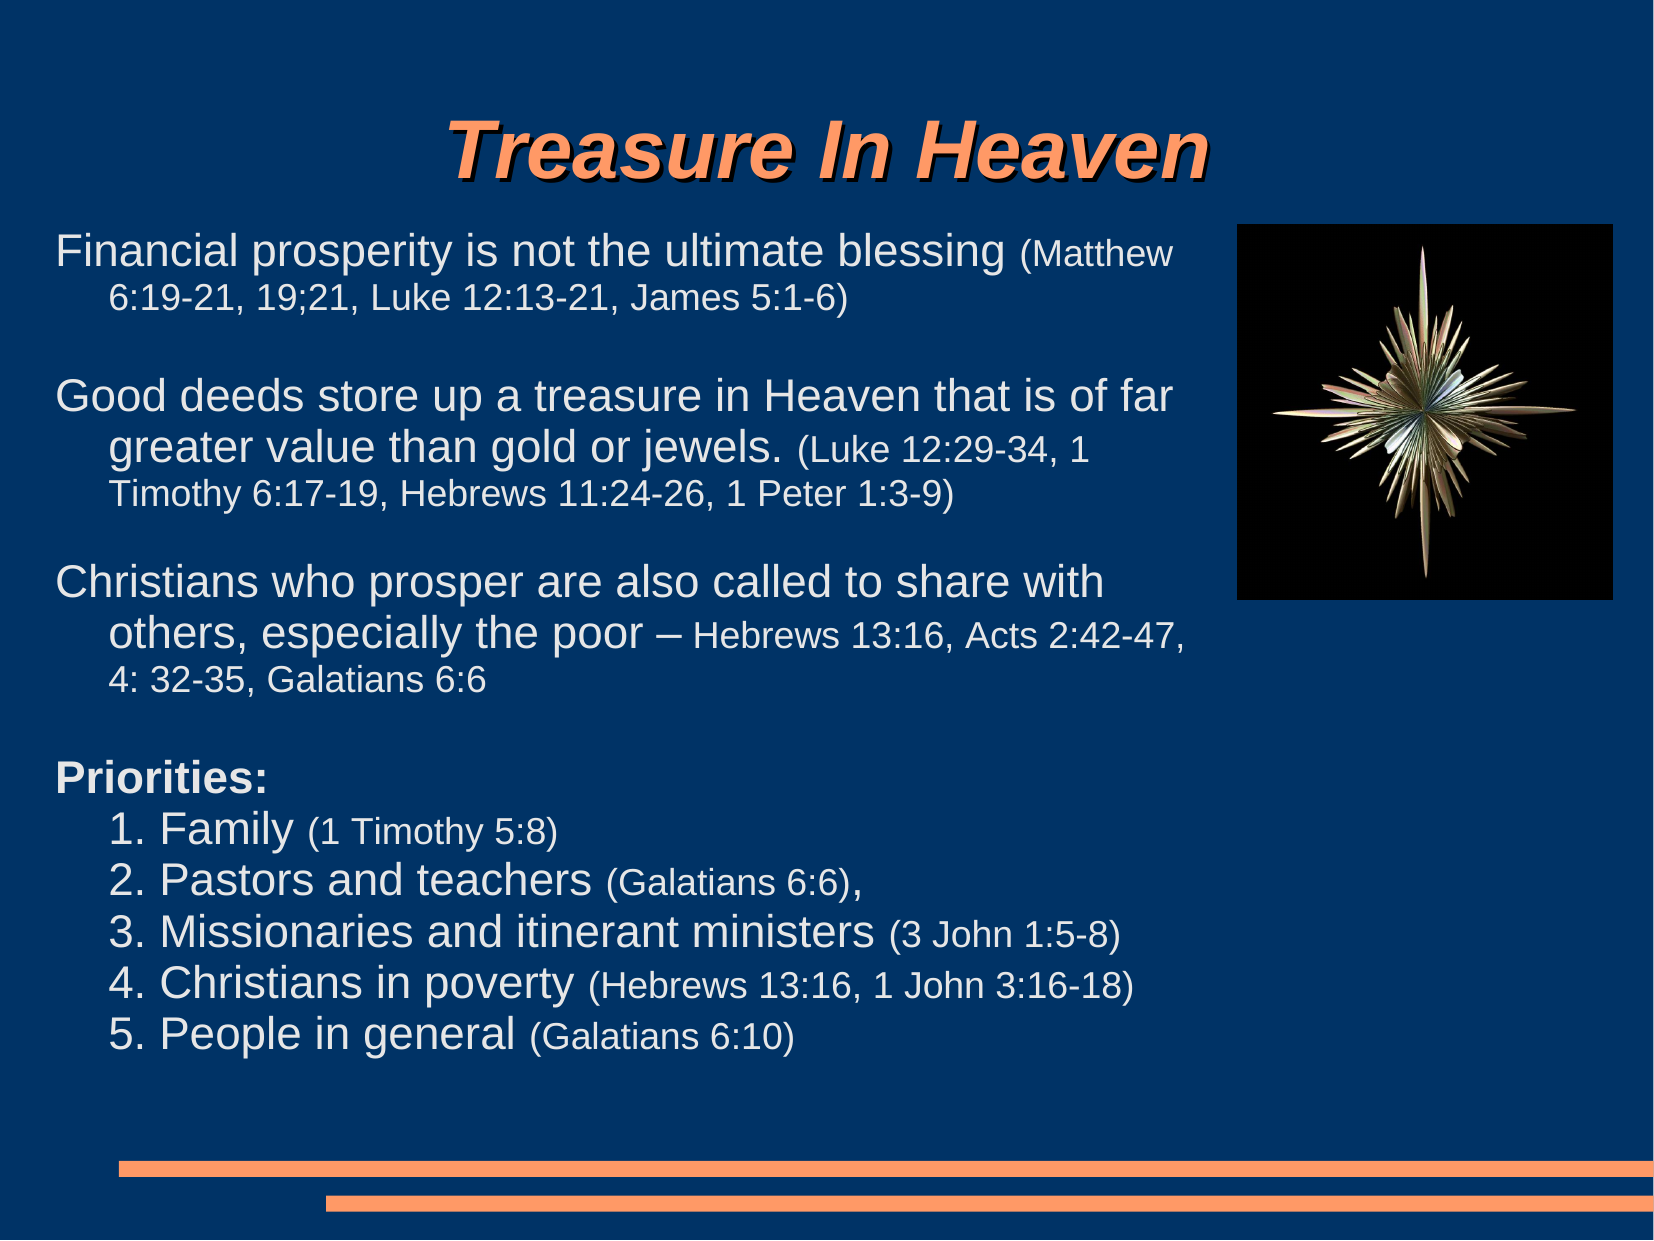

# Treasure In Heaven
Financial prosperity is not the ultimate blessing (Matthew 6:19-21, 19;21, Luke 12:13-21, James 5:1-6)
Good deeds store up a treasure in Heaven that is of far greater value than gold or jewels. (Luke 12:29-34, 1 Timothy 6:17-19, Hebrews 11:24-26, 1 Peter 1:3-9)
Christians who prosper are also called to share with others, especially the poor – Hebrews 13:16, Acts 2:42-47, 4: 32-35, Galatians 6:6
Priorities:
1. Family (1 Timothy 5:8)
2. Pastors and teachers (Galatians 6:6),
3. Missionaries and itinerant ministers (3 John 1:5-8)
4. Christians in poverty (Hebrews 13:16, 1 John 3:16-18)
5. People in general (Galatians 6:10)